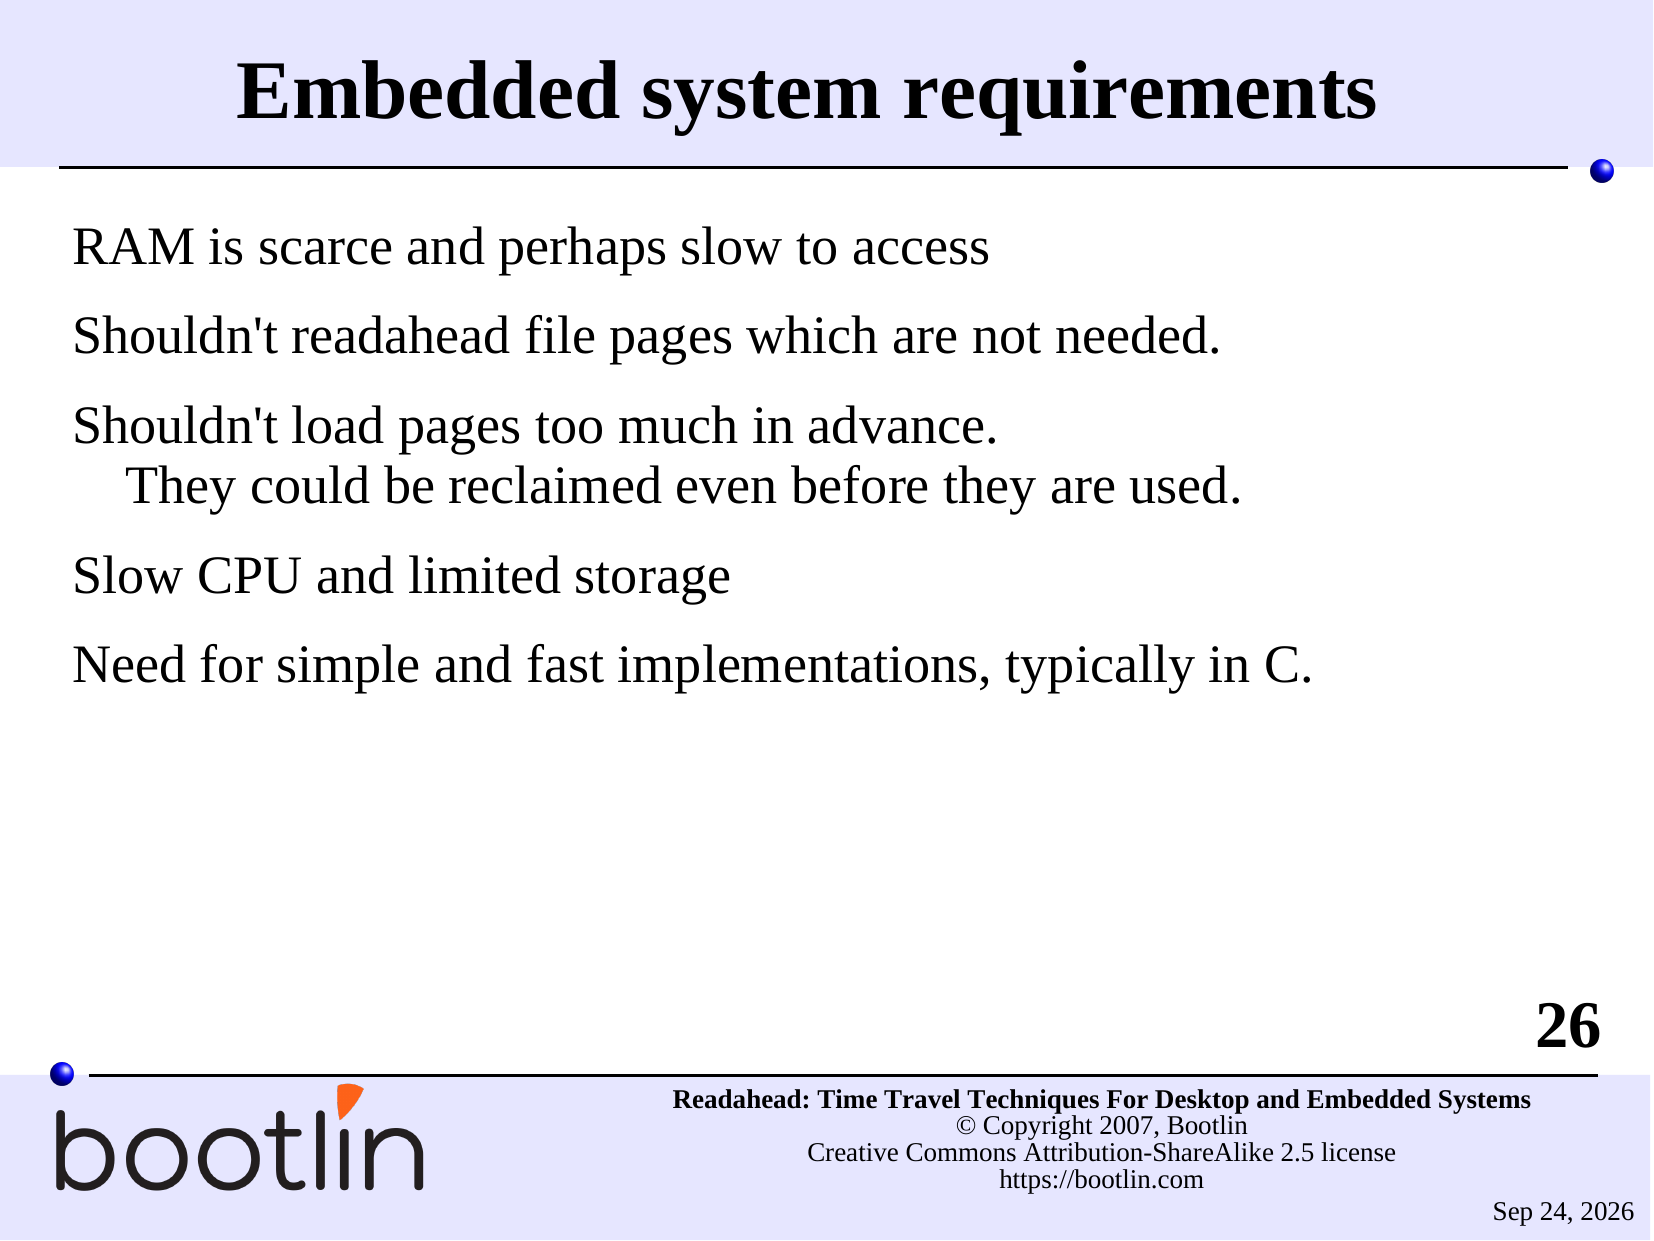

# Embedded system requirements
RAM is scarce and perhaps slow to access
Shouldn't readahead file pages which are not needed.
Shouldn't load pages too much in advance.
They could be reclaimed even before they are used.
Slow CPU and limited storage
Need for simple and fast implementations, typically in C.